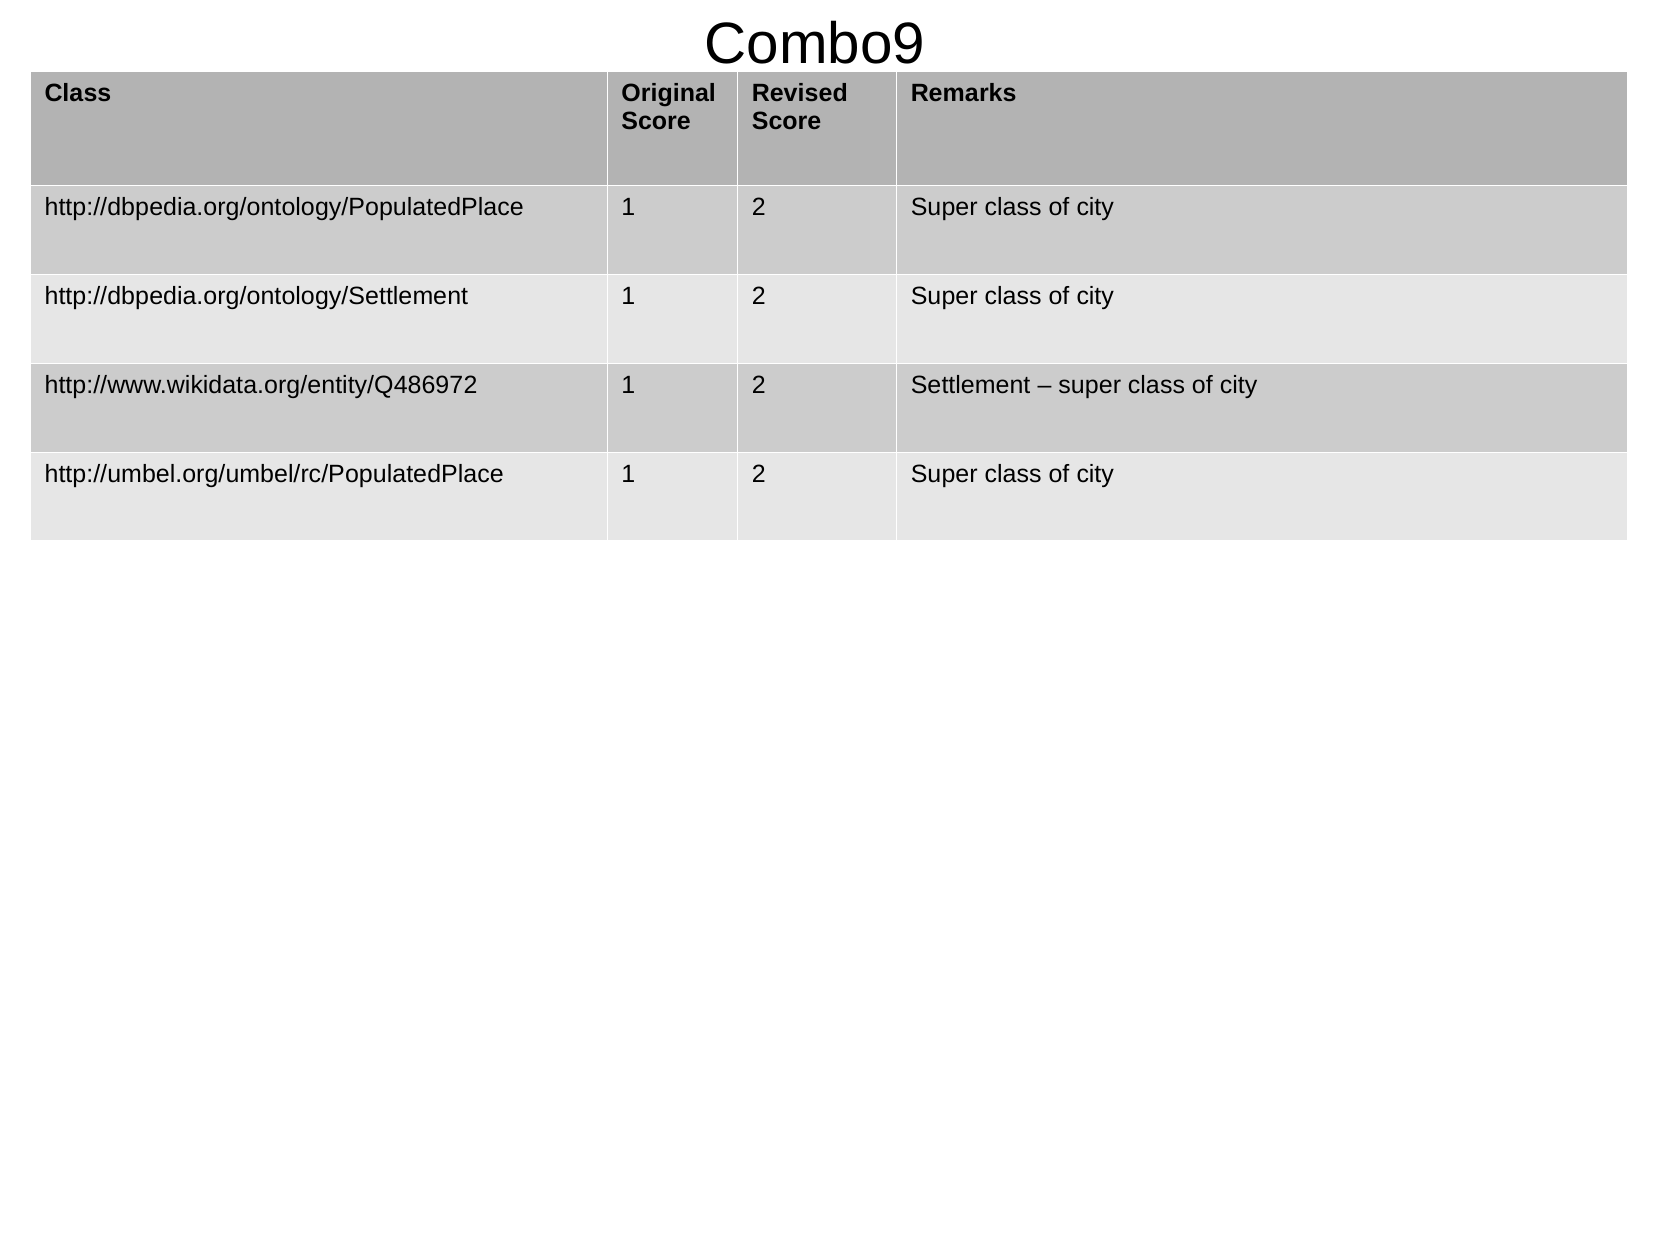

# Combo9
| Class | Original Score | Revised Score | Remarks |
| --- | --- | --- | --- |
| http://dbpedia.org/ontology/PopulatedPlace | 1 | 2 | Super class of city |
| http://dbpedia.org/ontology/Settlement | 1 | 2 | Super class of city |
| http://www.wikidata.org/entity/Q486972 | 1 | 2 | Settlement – super class of city |
| http://umbel.org/umbel/rc/PopulatedPlace | 1 | 2 | Super class of city |